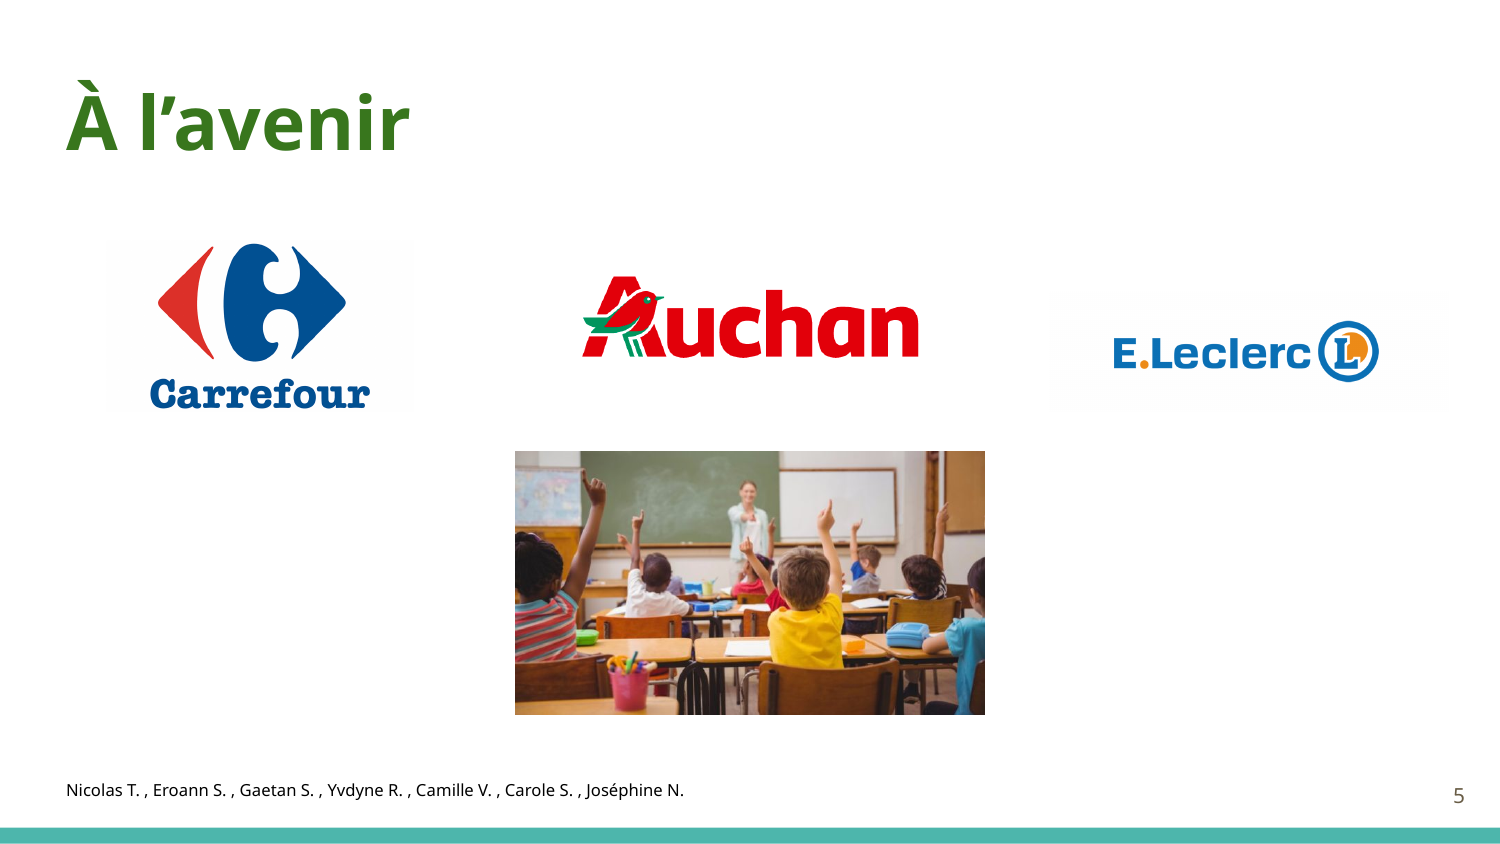

# À l’avenir
Nicolas T. , Eroann S. , Gaetan S. , Yvdyne R. , Camille V. , Carole S. , Joséphine N.